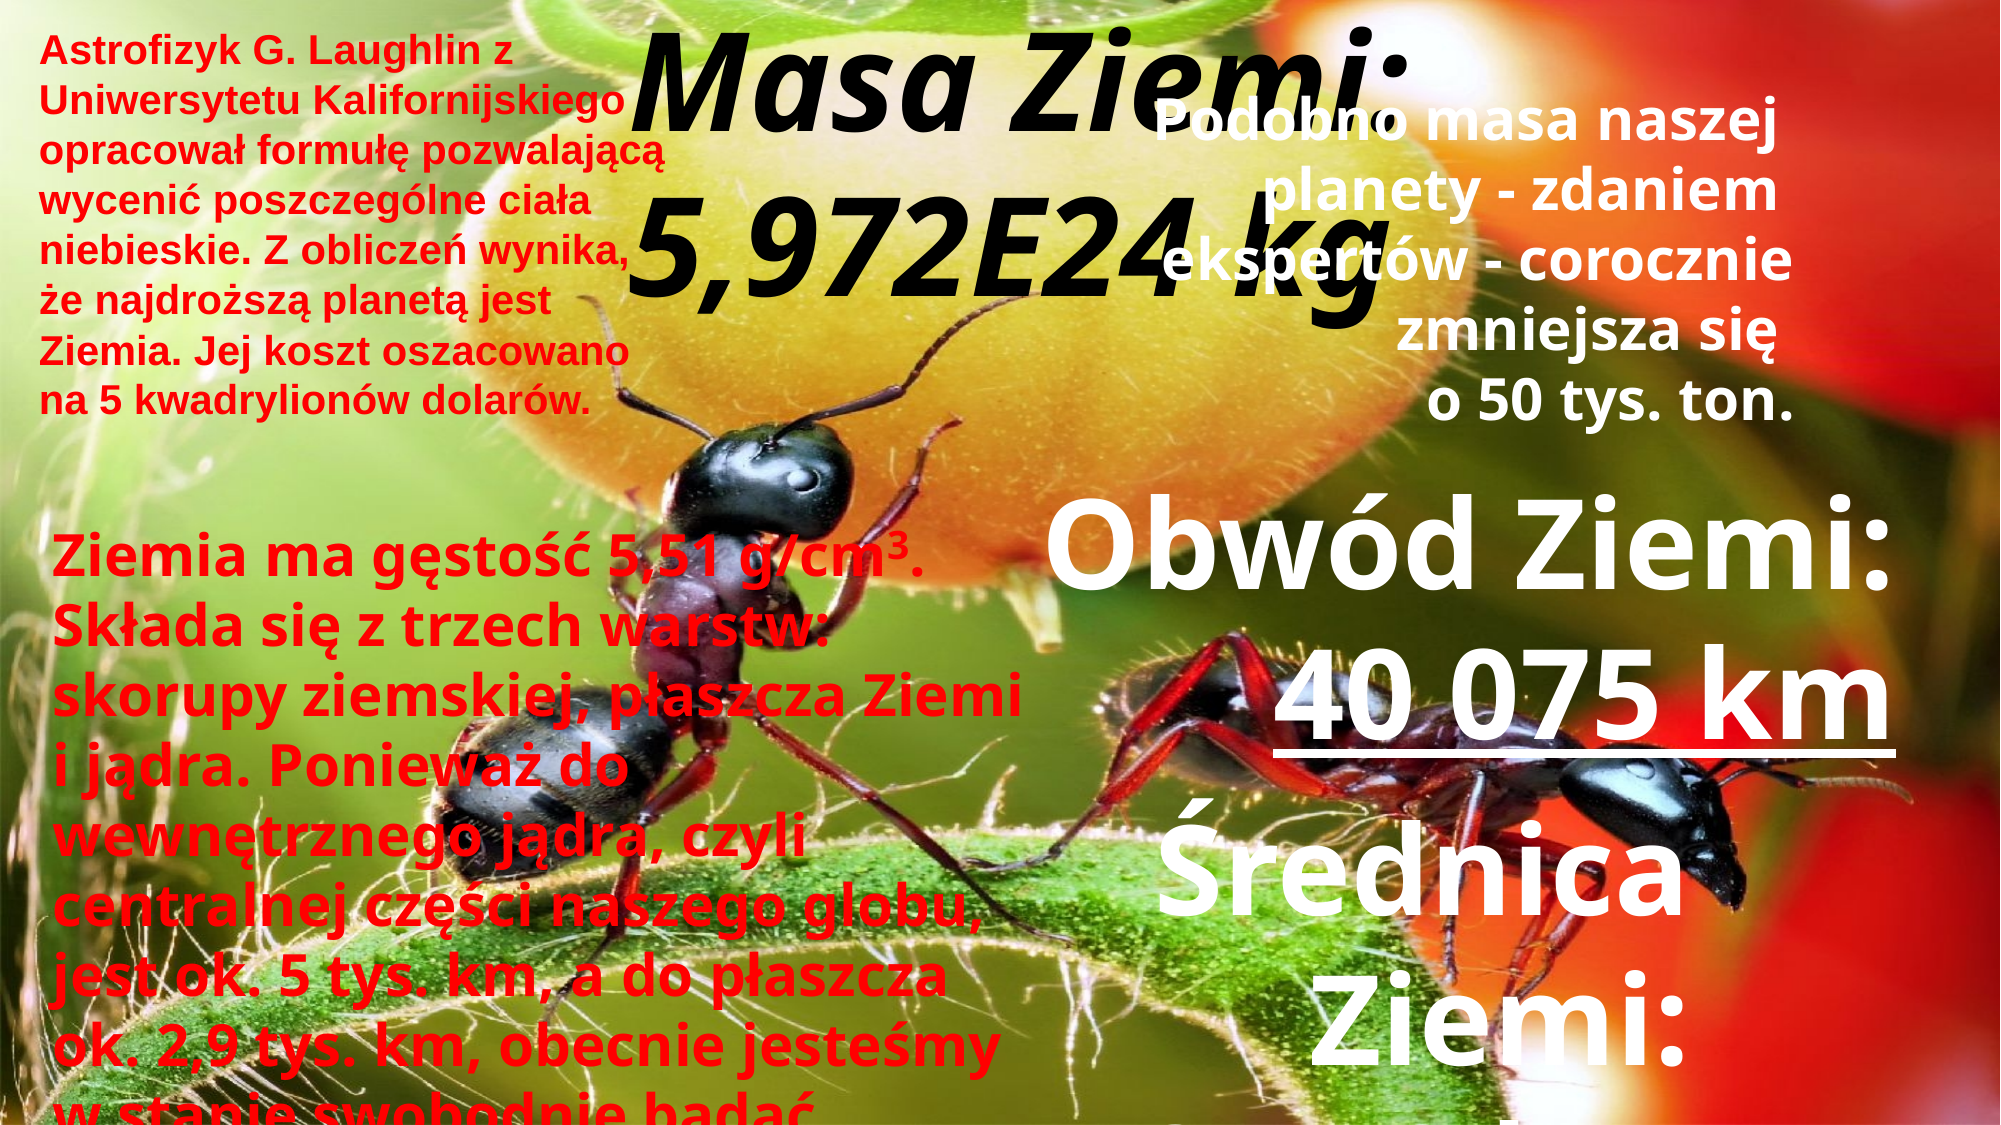

Masa Ziemi:
5,972E24 kg
Astrofizyk G. Laughlin z Uniwersytetu Kalifornijskiego opracował formułę pozwalającą wycenić poszczególne ciała niebieskie. Z obliczeń wynika,
że najdroższą planetą jest
Ziemia. Jej koszt oszacowano
na 5 kwadrylionów dolarów.
Podobno masa naszej
planety - zdaniem
ekspertów - corocznie zmniejsza się
o 50 tys. ton.
Obwód Ziemi: 40 075 km
Ziemia ma gęstość 5,51 g/cm3. Składa się z trzech warstw: skorupy ziemskiej, płaszcza Ziemi i jądra. Ponieważ do wewnętrznego jądra, czyli centralnej części naszego globu, jest ok. 5 tys. km, a do płaszcza ok. 2,9 tys. km, obecnie jesteśmy w stanie swobodnie badać jedynie skorupę ziemską.
Średnica Ziemi:
12 742 km